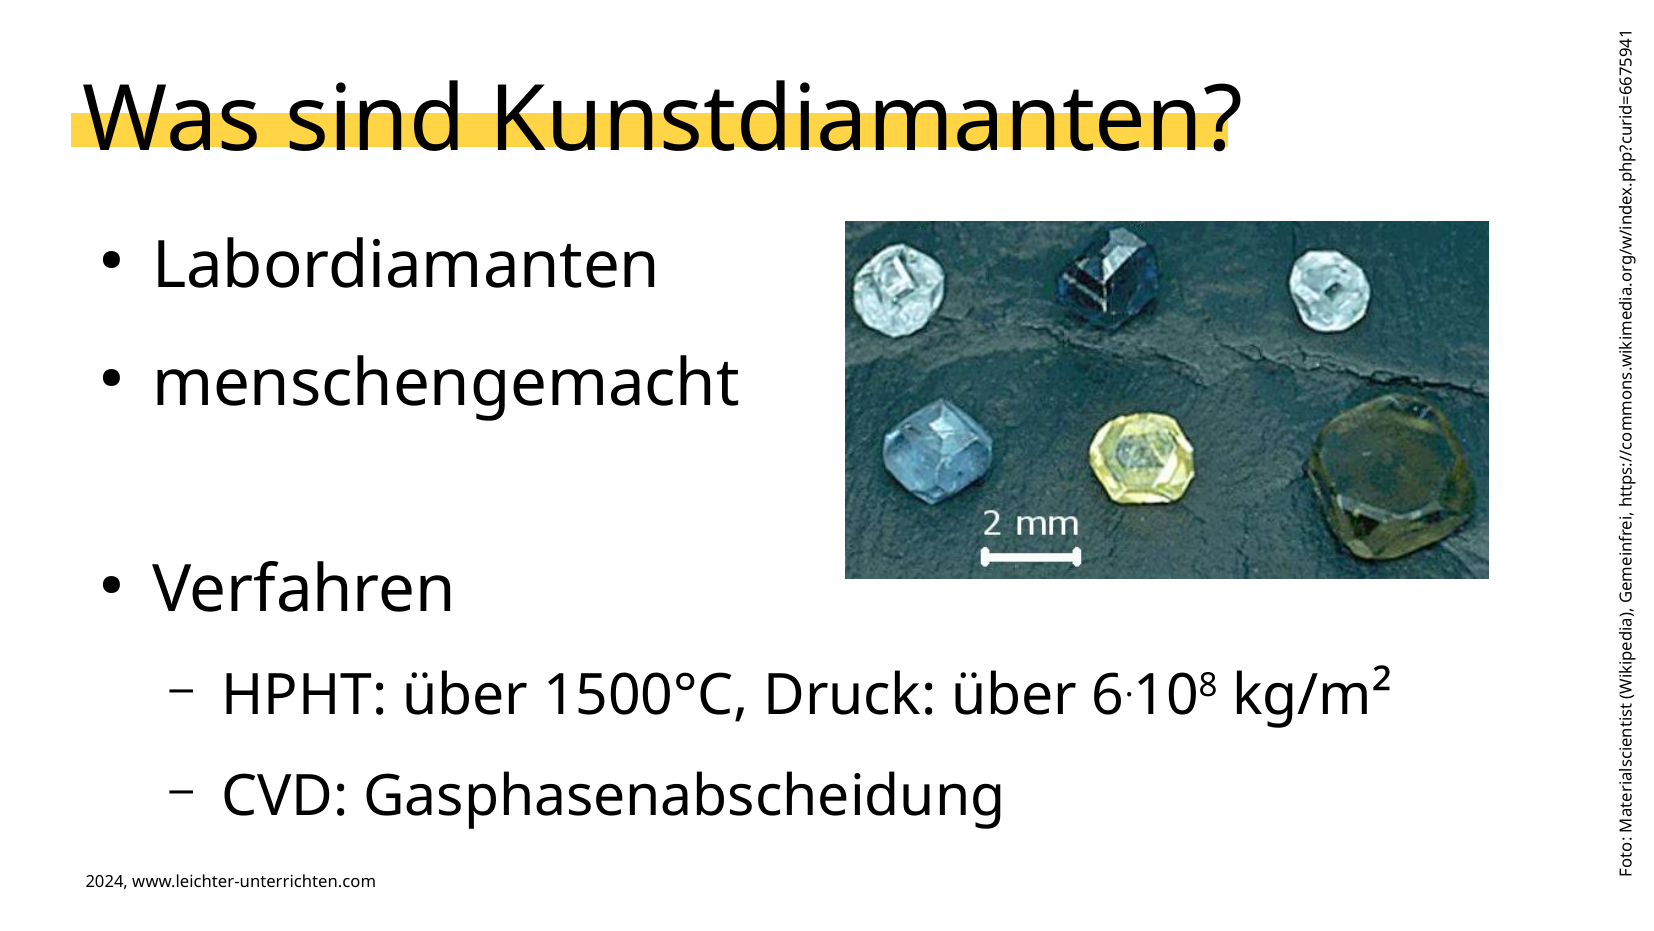

# Was sind Kunstdiamanten?
Labordiamanten
menschengemacht
Verfahren
HPHT: über 1500°C, Druck: über 6.108 kg/m²
CVD: Gasphasenabscheidung
Foto: Materialscientist (Wikipedia), Gemeinfrei, https://commons.wikimedia.org/w/index.php?curid=6675941